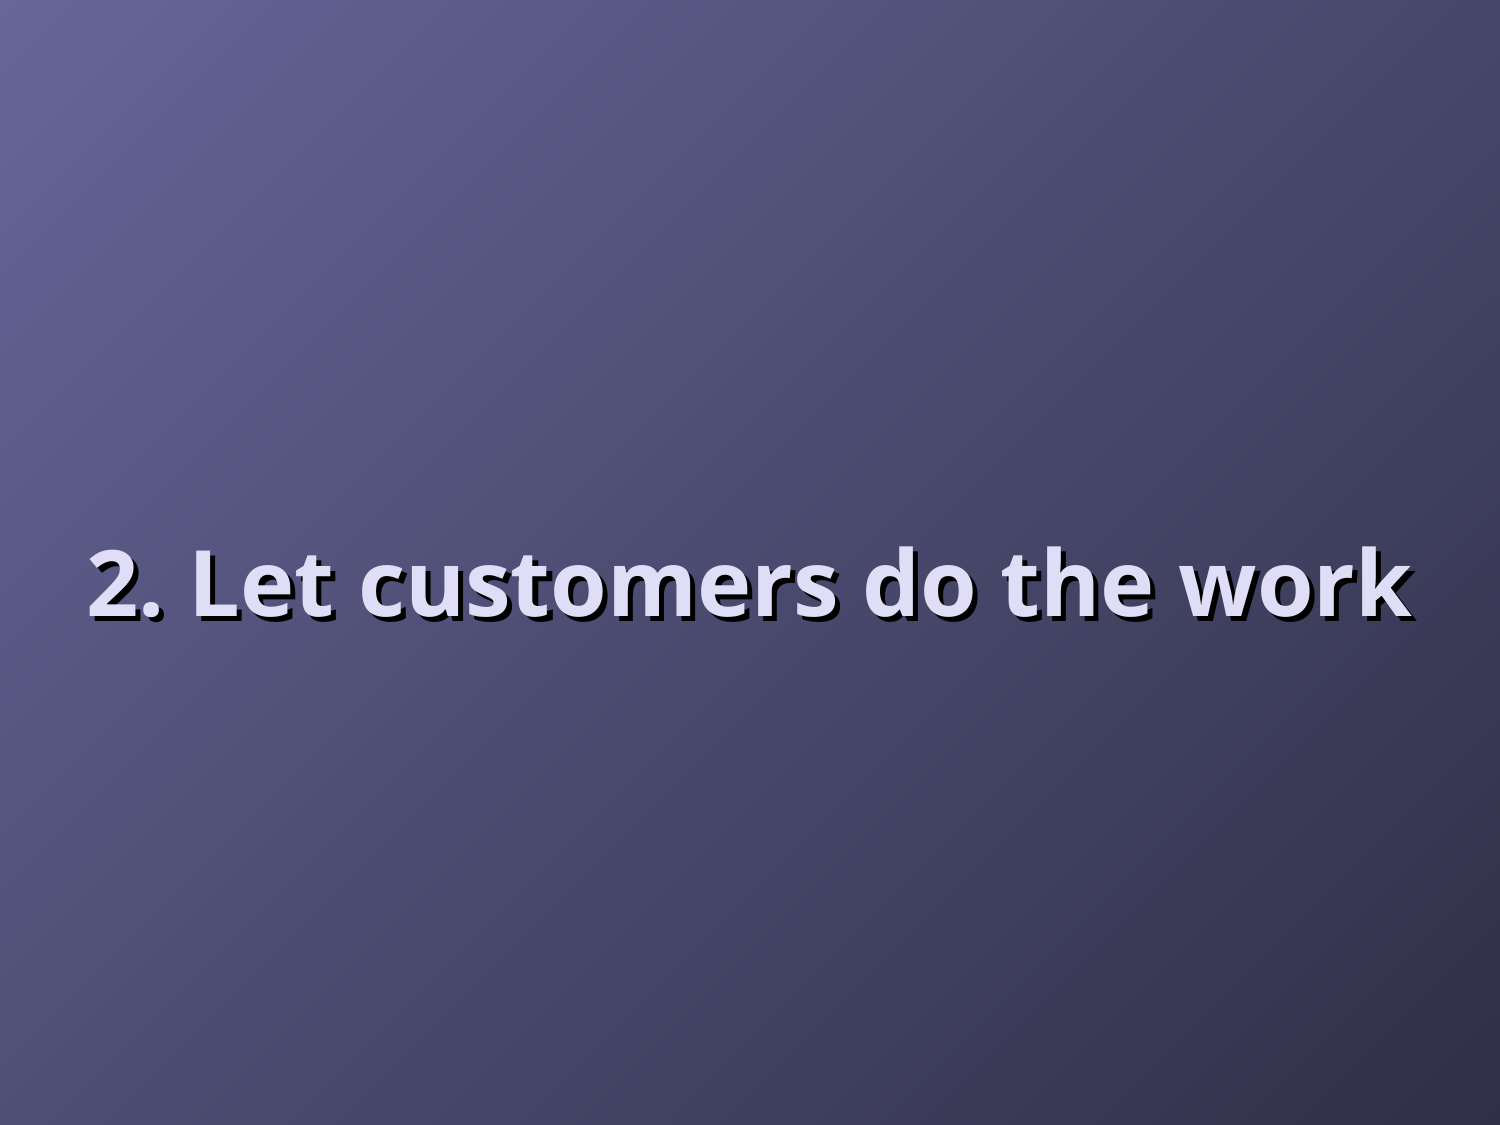

# 2. Let customers do the work